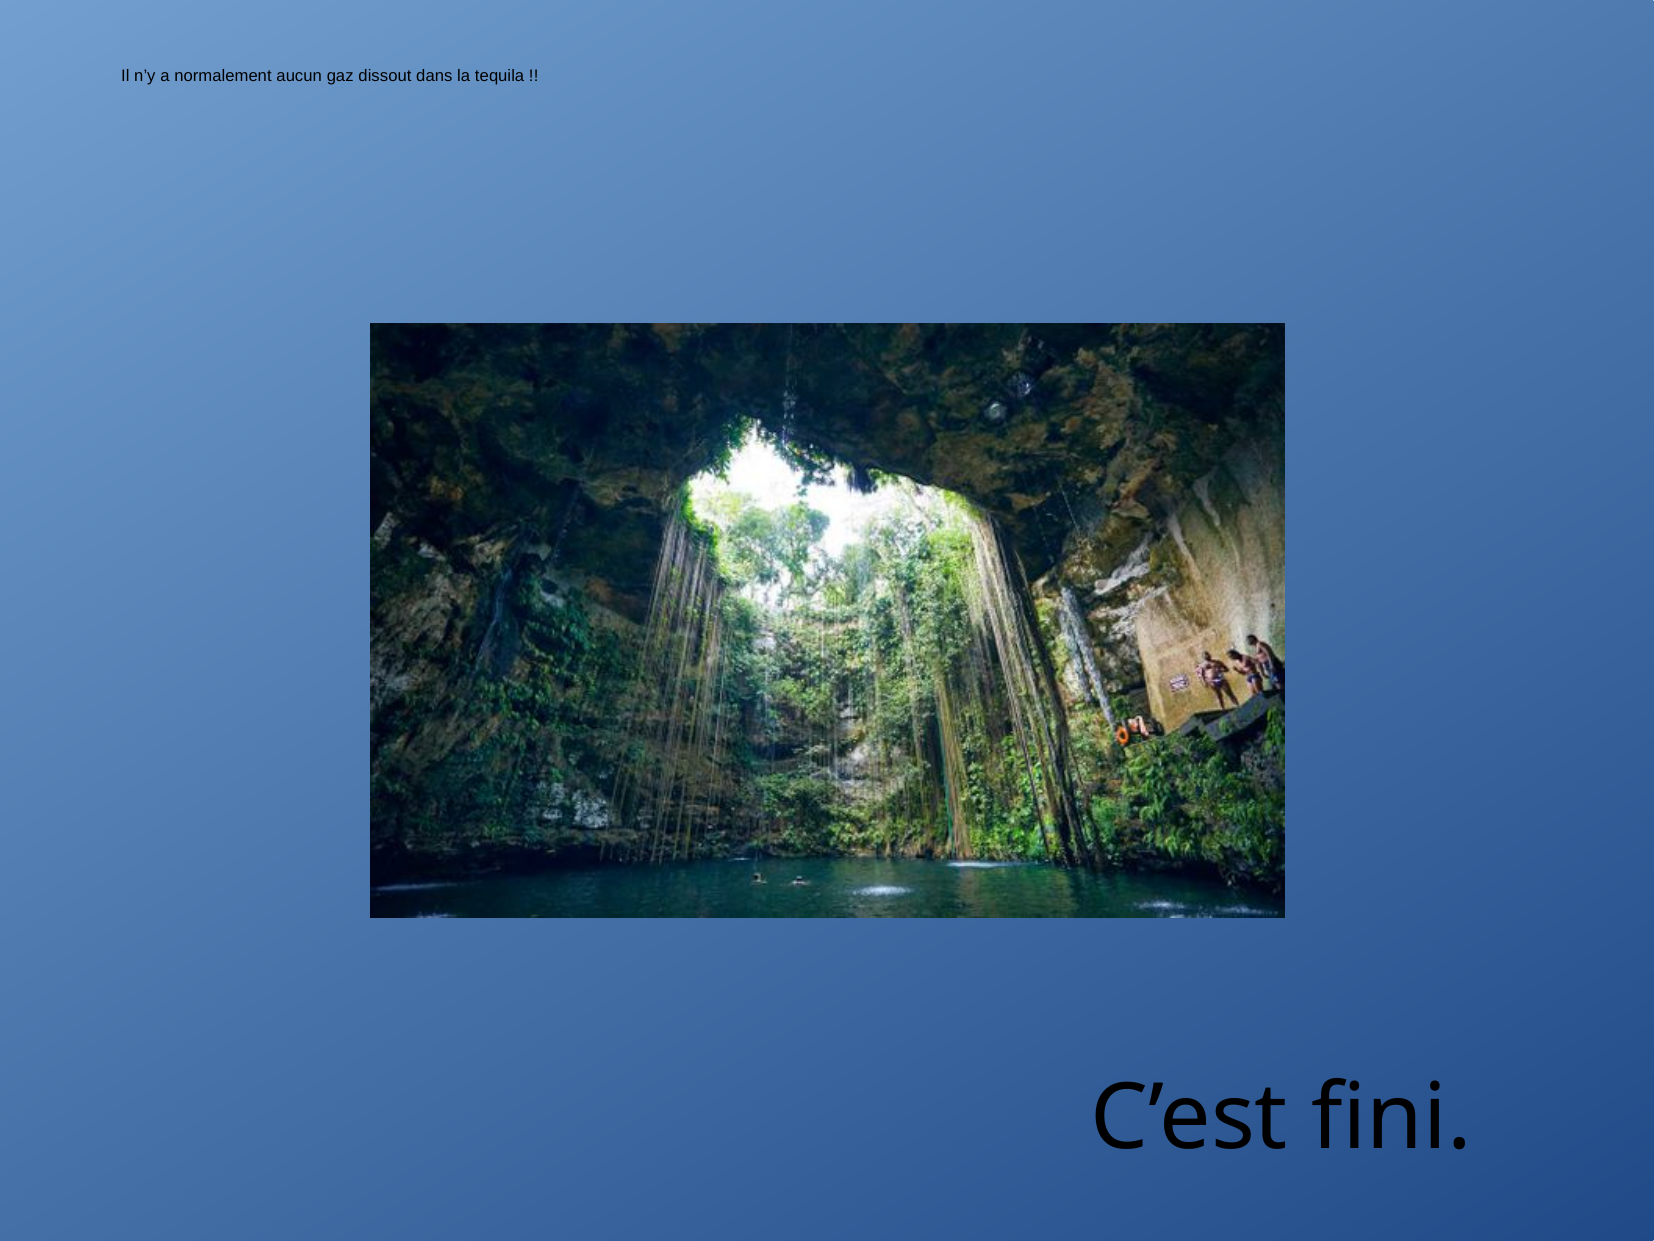

Il n’y a normalement aucun gaz dissout dans la tequila !!
# C’est fini.